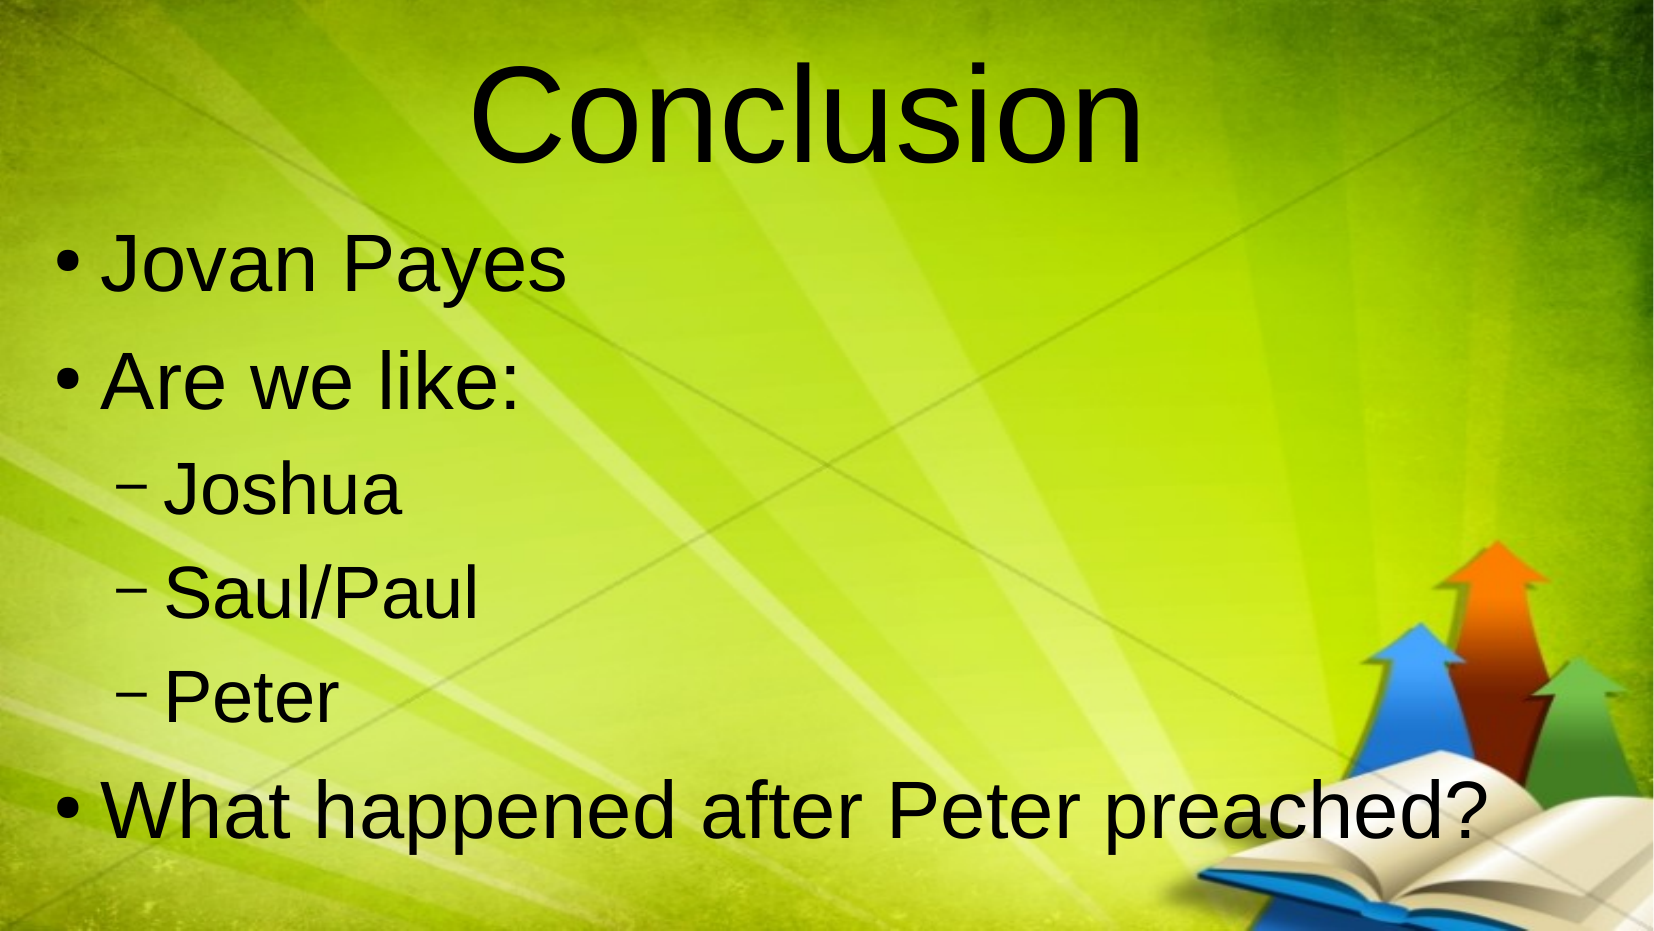

# Conclusion
Jovan Payes
Are we like:
Joshua
Saul/Paul
Peter
What happened after Peter preached?